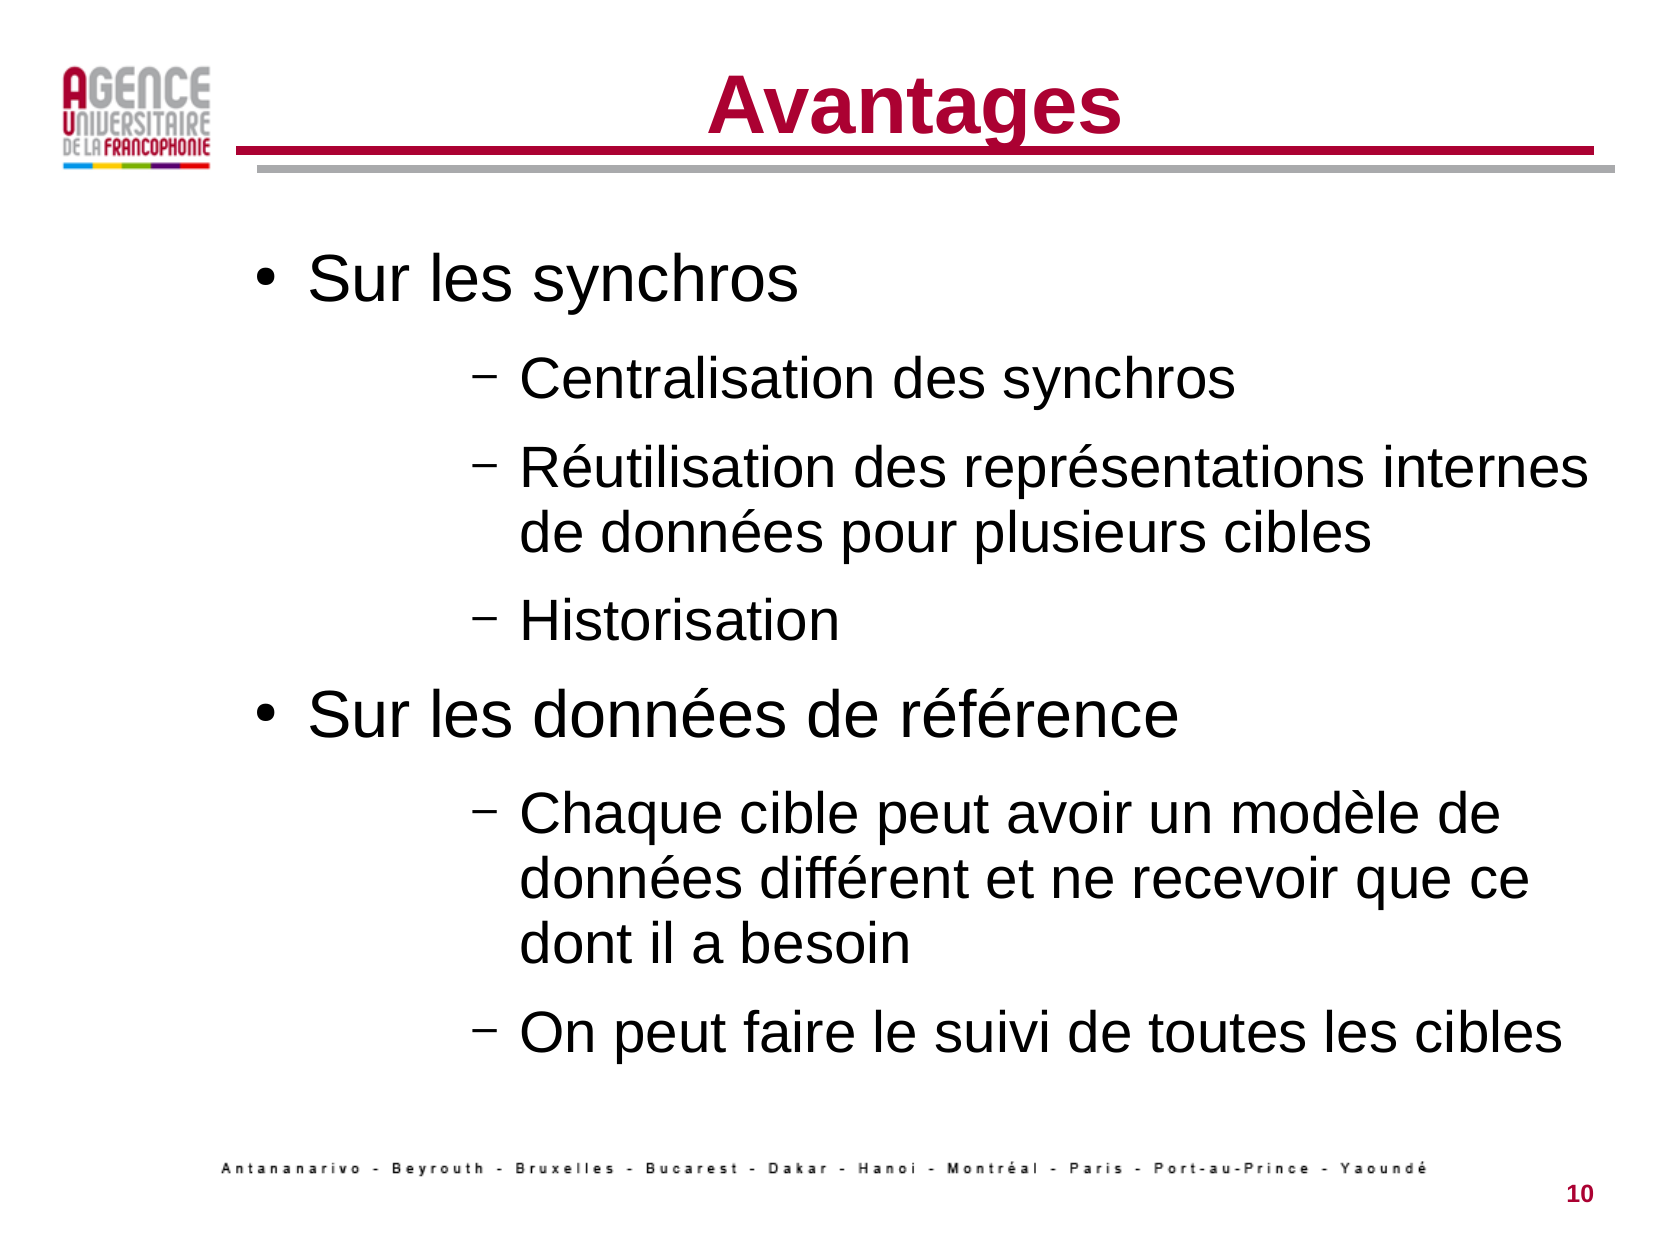

# Avantages
Sur les synchros
Centralisation des synchros
Réutilisation des représentations internes de données pour plusieurs cibles
Historisation
Sur les données de référence
Chaque cible peut avoir un modèle de données différent et ne recevoir que ce dont il a besoin
On peut faire le suivi de toutes les cibles
10